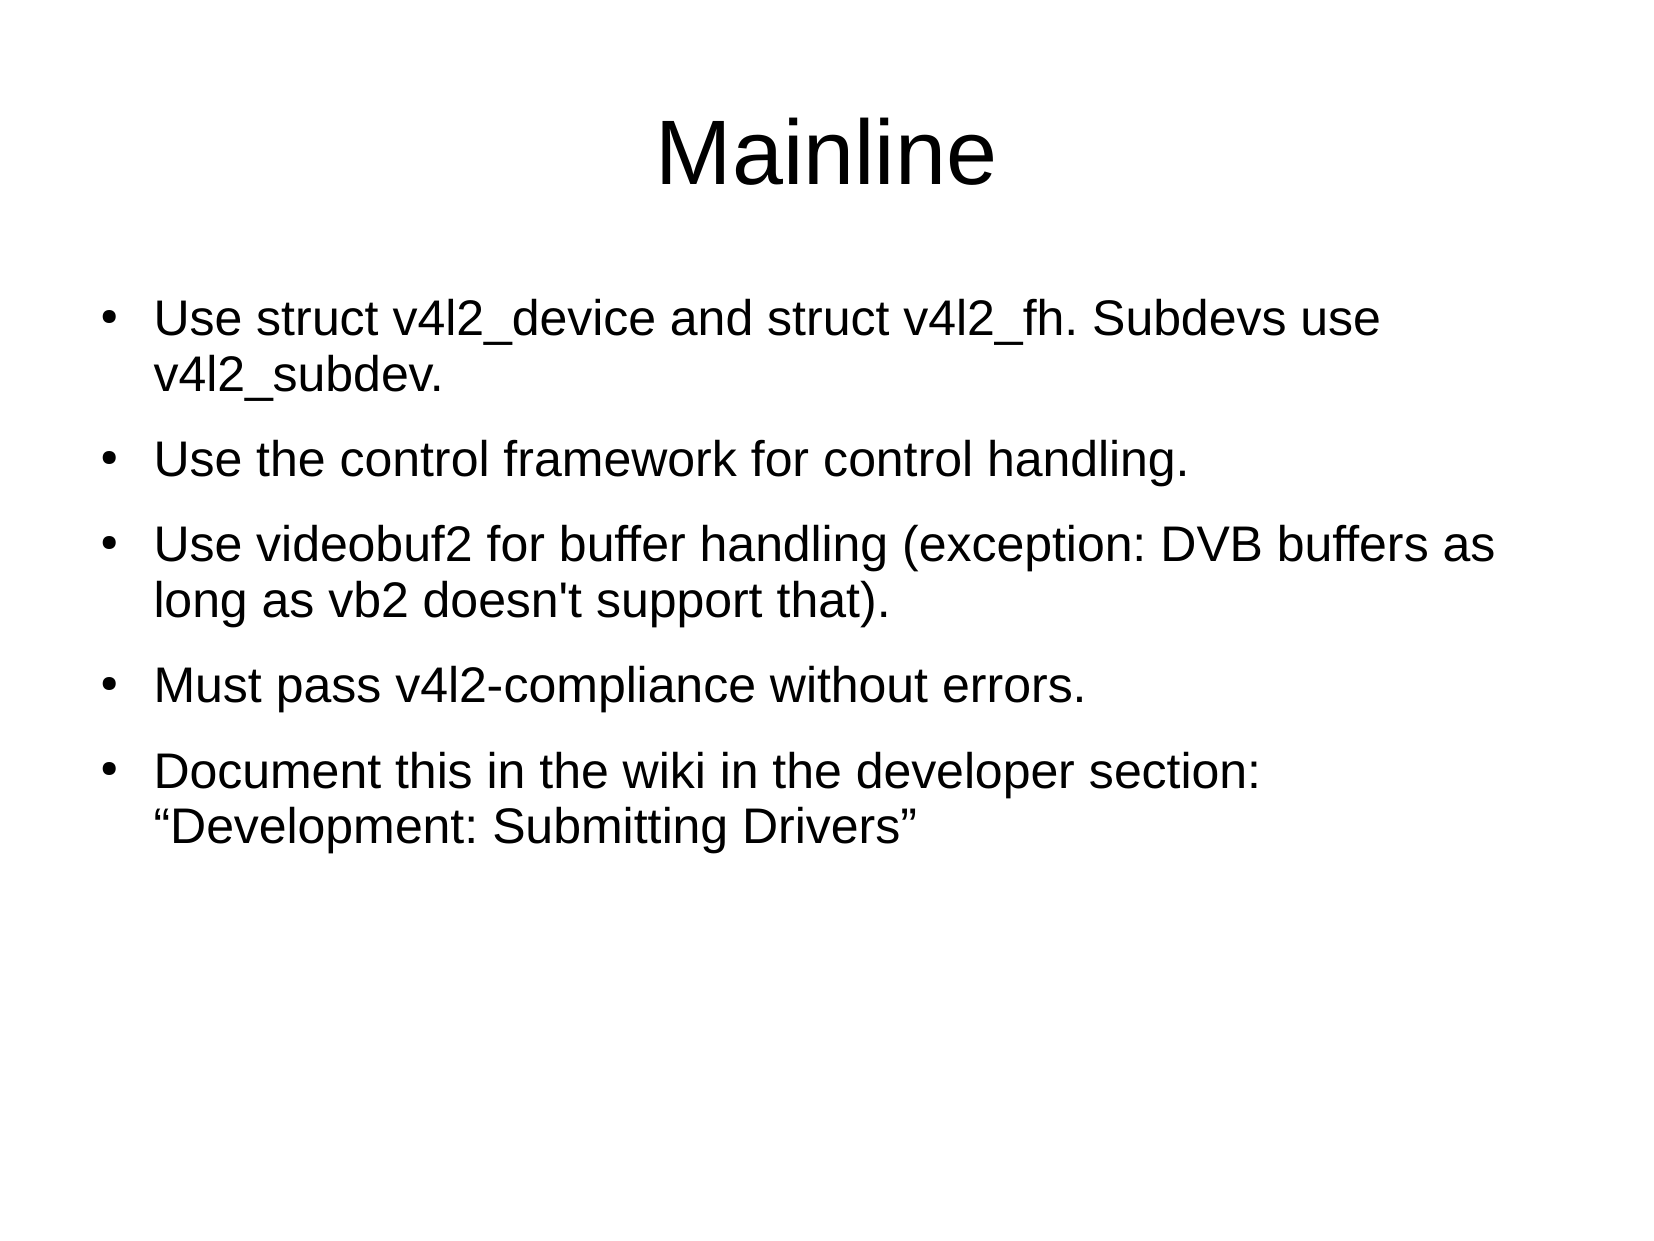

# Mainline
Use struct v4l2_device and struct v4l2_fh. Subdevs use v4l2_subdev.
Use the control framework for control handling.
Use videobuf2 for buffer handling (exception: DVB buffers as long as vb2 doesn't support that).
Must pass v4l2-compliance without errors.
Document this in the wiki in the developer section: “Development: Submitting Drivers”